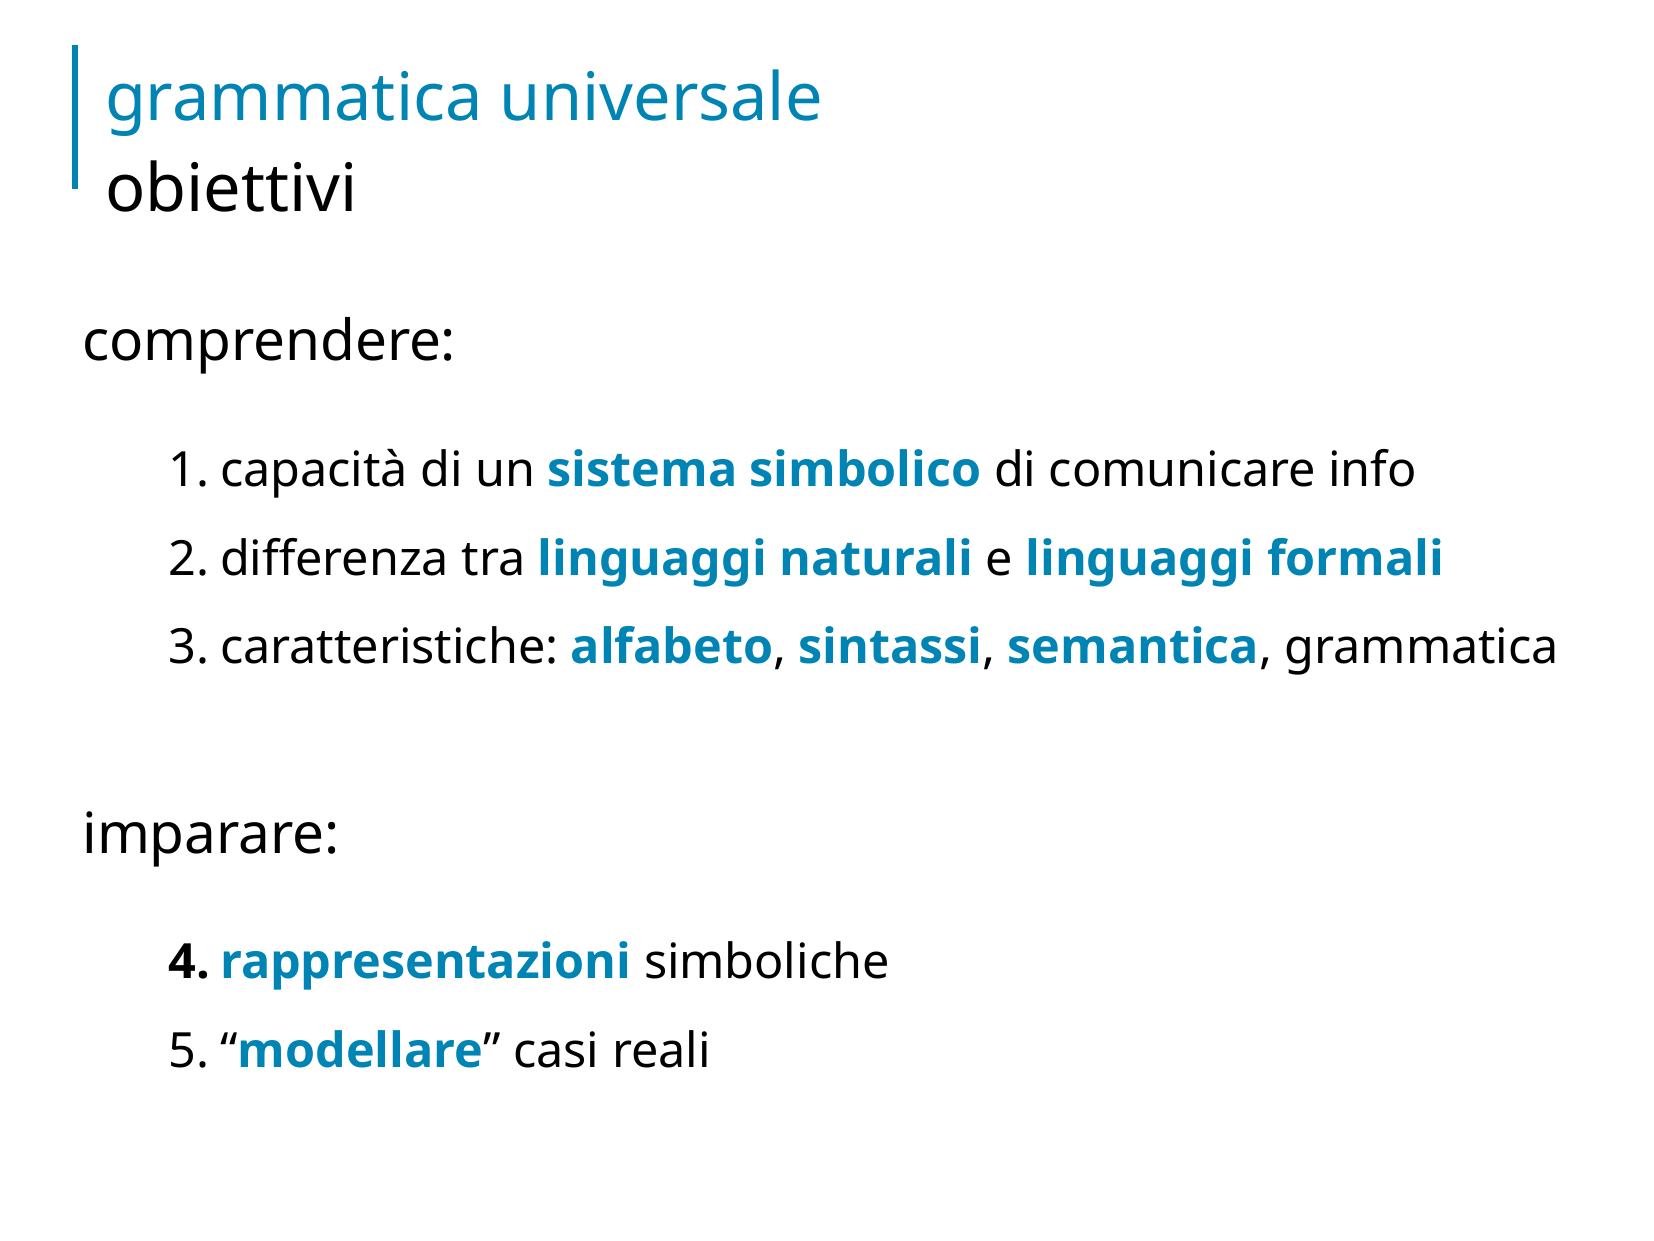

# grammatica universale obiettivi
comprendere:
capacità di un sistema simbolico di comunicare info
differenza tra linguaggi naturali e linguaggi formali
caratteristiche: alfabeto, sintassi, semantica, grammatica
imparare:
rappresentazioni simboliche
“modellare” casi reali